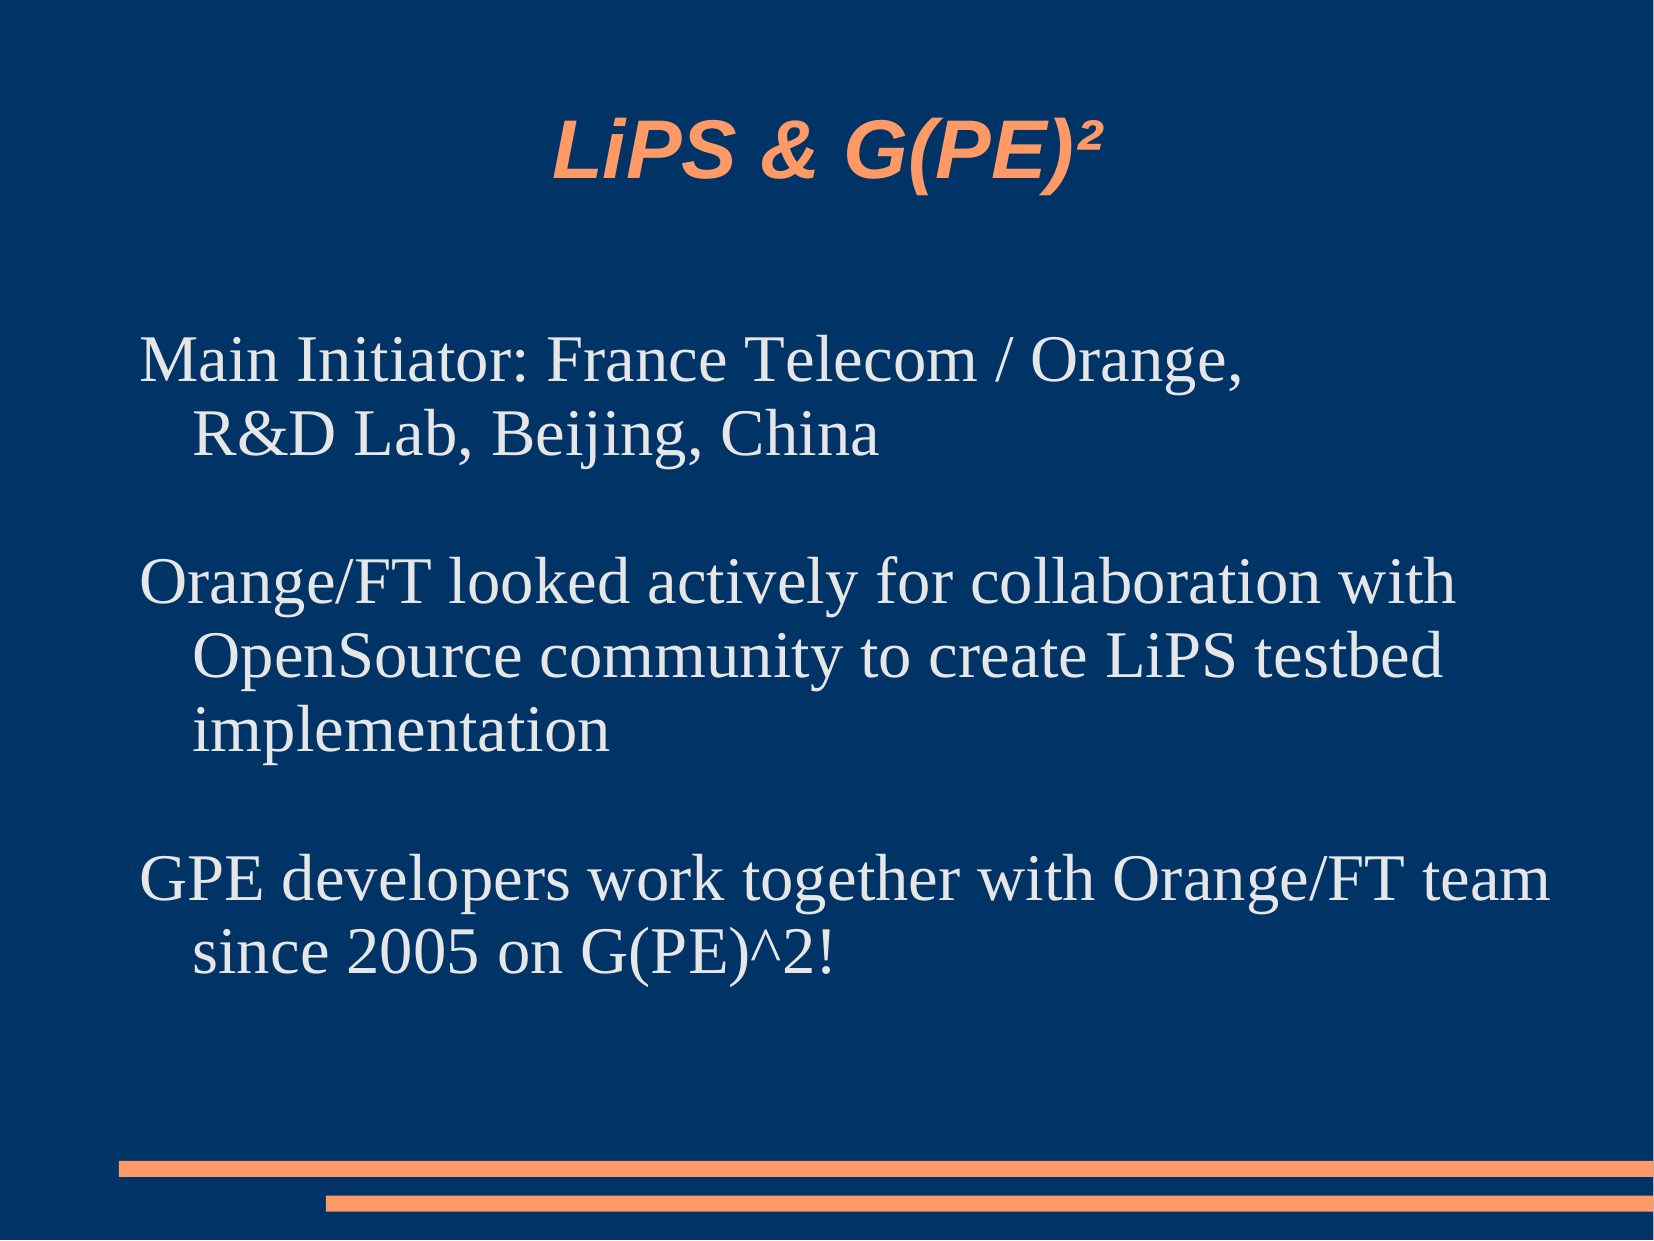

# LiPS & G(PE)²
Main Initiator: France Telecom / Orange,
R&D Lab, Beijing, China
Orange/FT looked actively for collaboration with OpenSource community to create LiPS testbed implementation
GPE developers work together with Orange/FT team since 2005 on G(PE)^2!